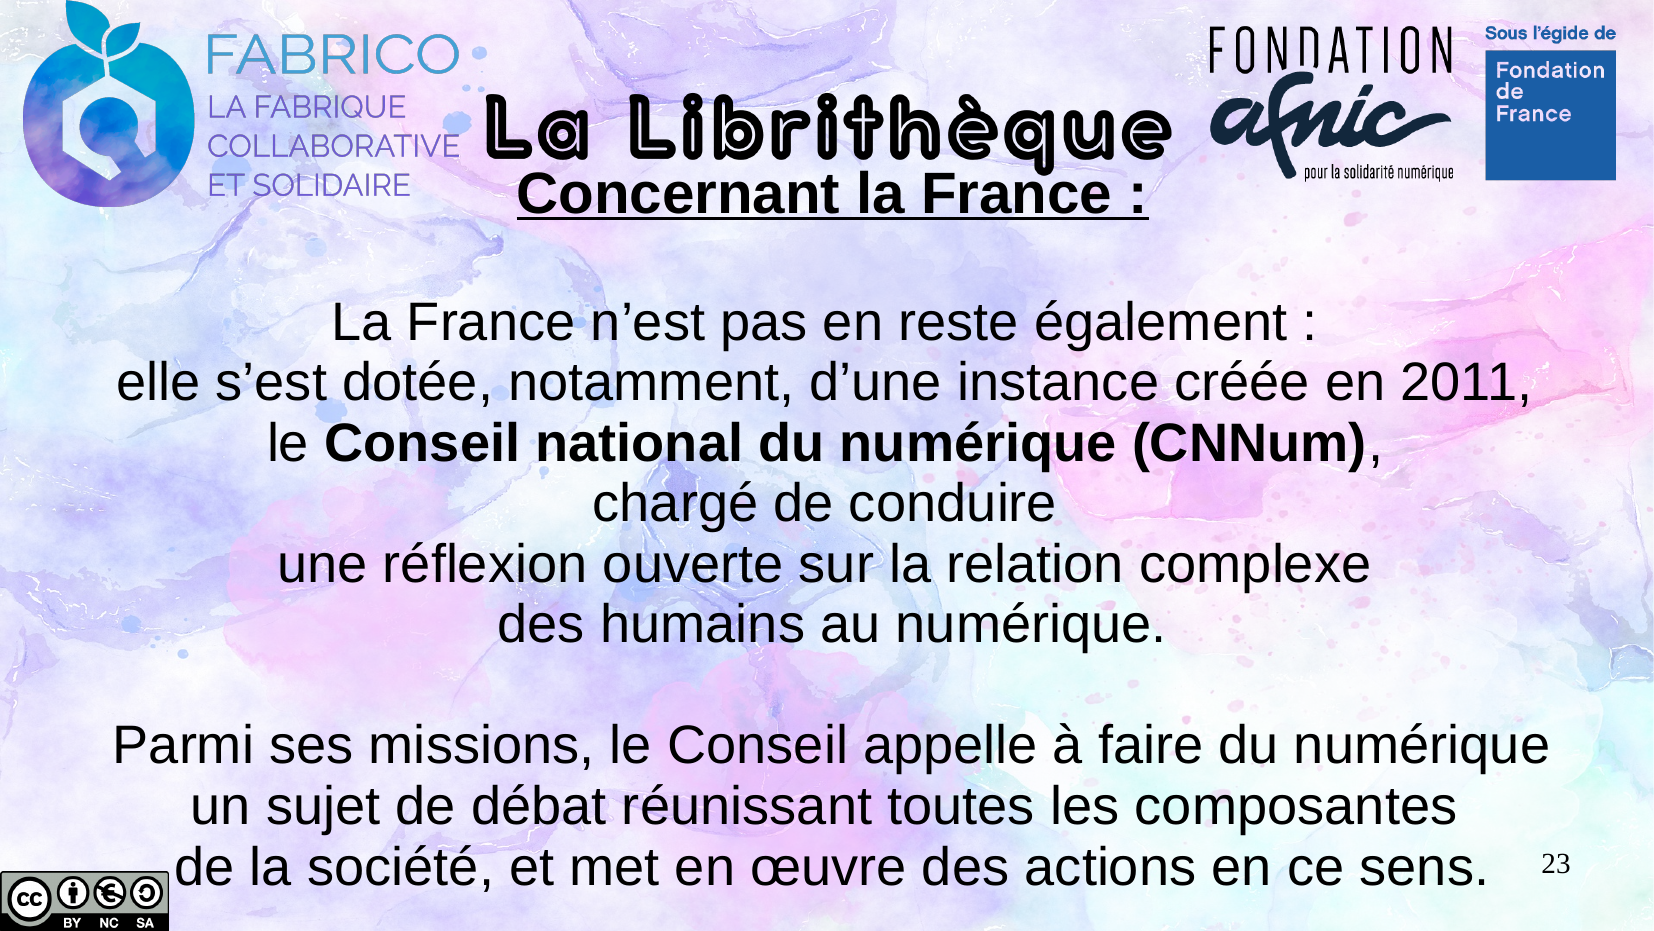

# Concernant la France :
La France n’est pas en reste également :
elle s’est dotée, notamment, d’une instance créée en 2011,
le Conseil national du numérique (CNNum),
chargé de conduire
une réflexion ouverte sur la relation complexe
des humains au numérique.
Parmi ses missions, le Conseil appelle à faire du numérique un sujet de débat réunissant toutes les composantes
de la société, et met en œuvre des actions en ce sens.
23